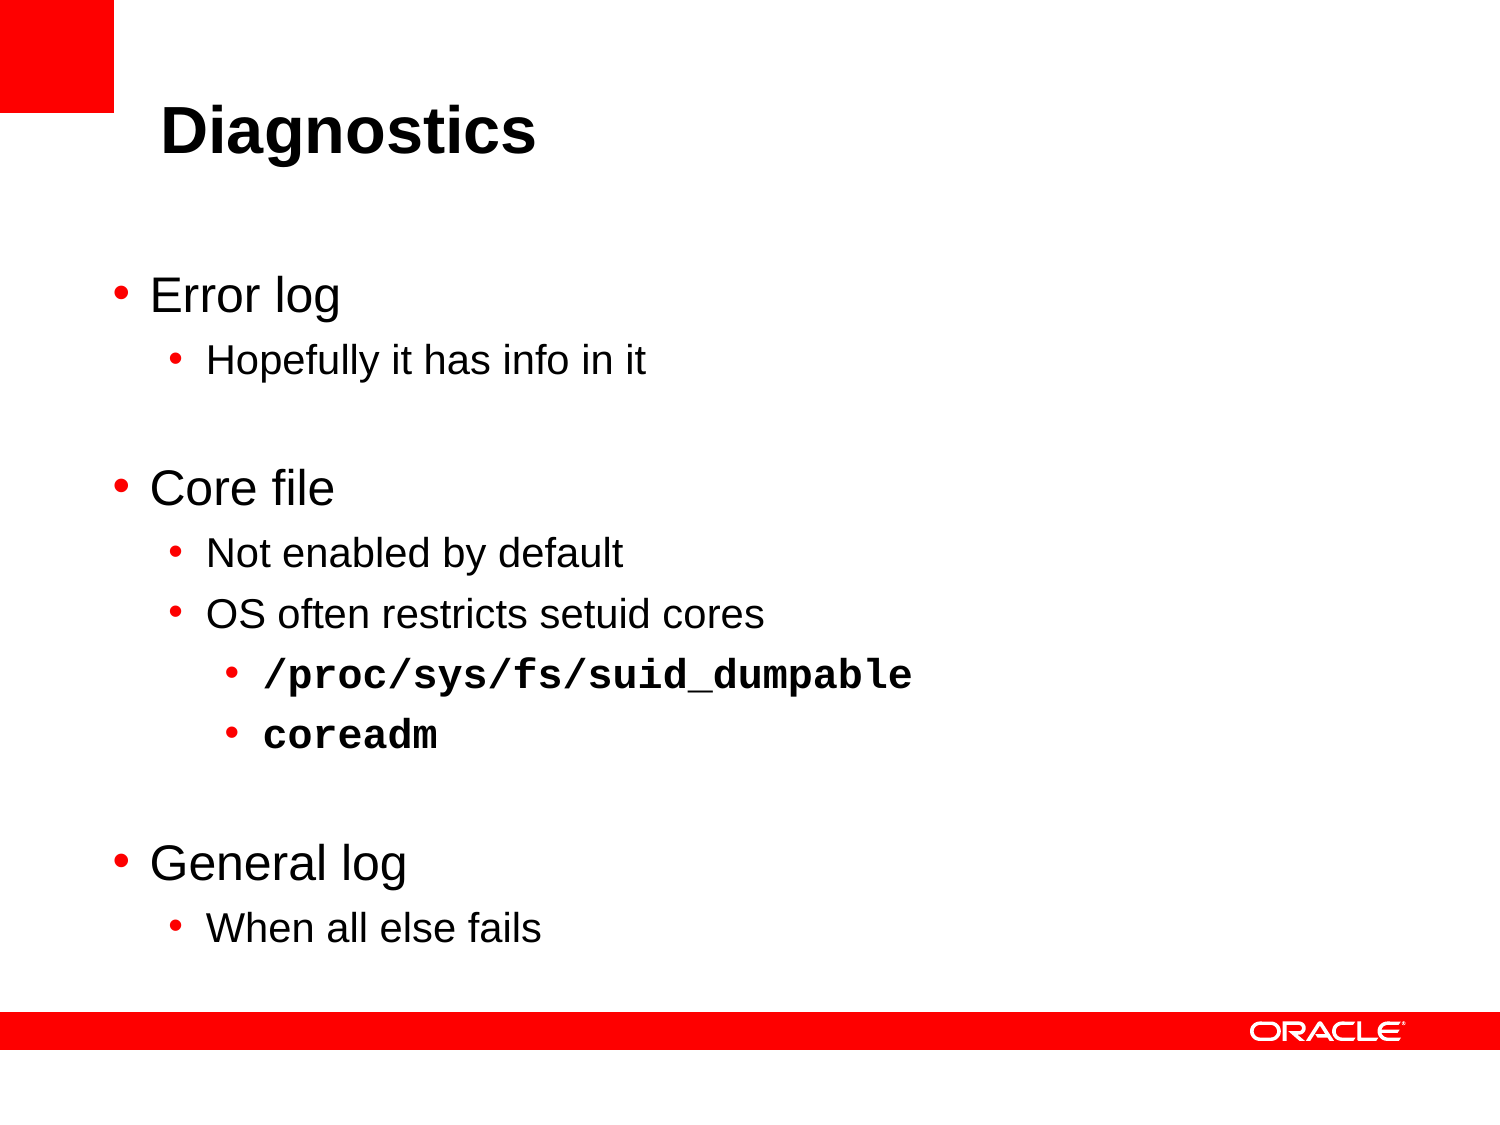

# Diagnostics
Error log
Hopefully it has info in it
Core file
Not enabled by default
OS often restricts setuid cores
/proc/sys/fs/suid_dumpable
coreadm
General log
When all else fails